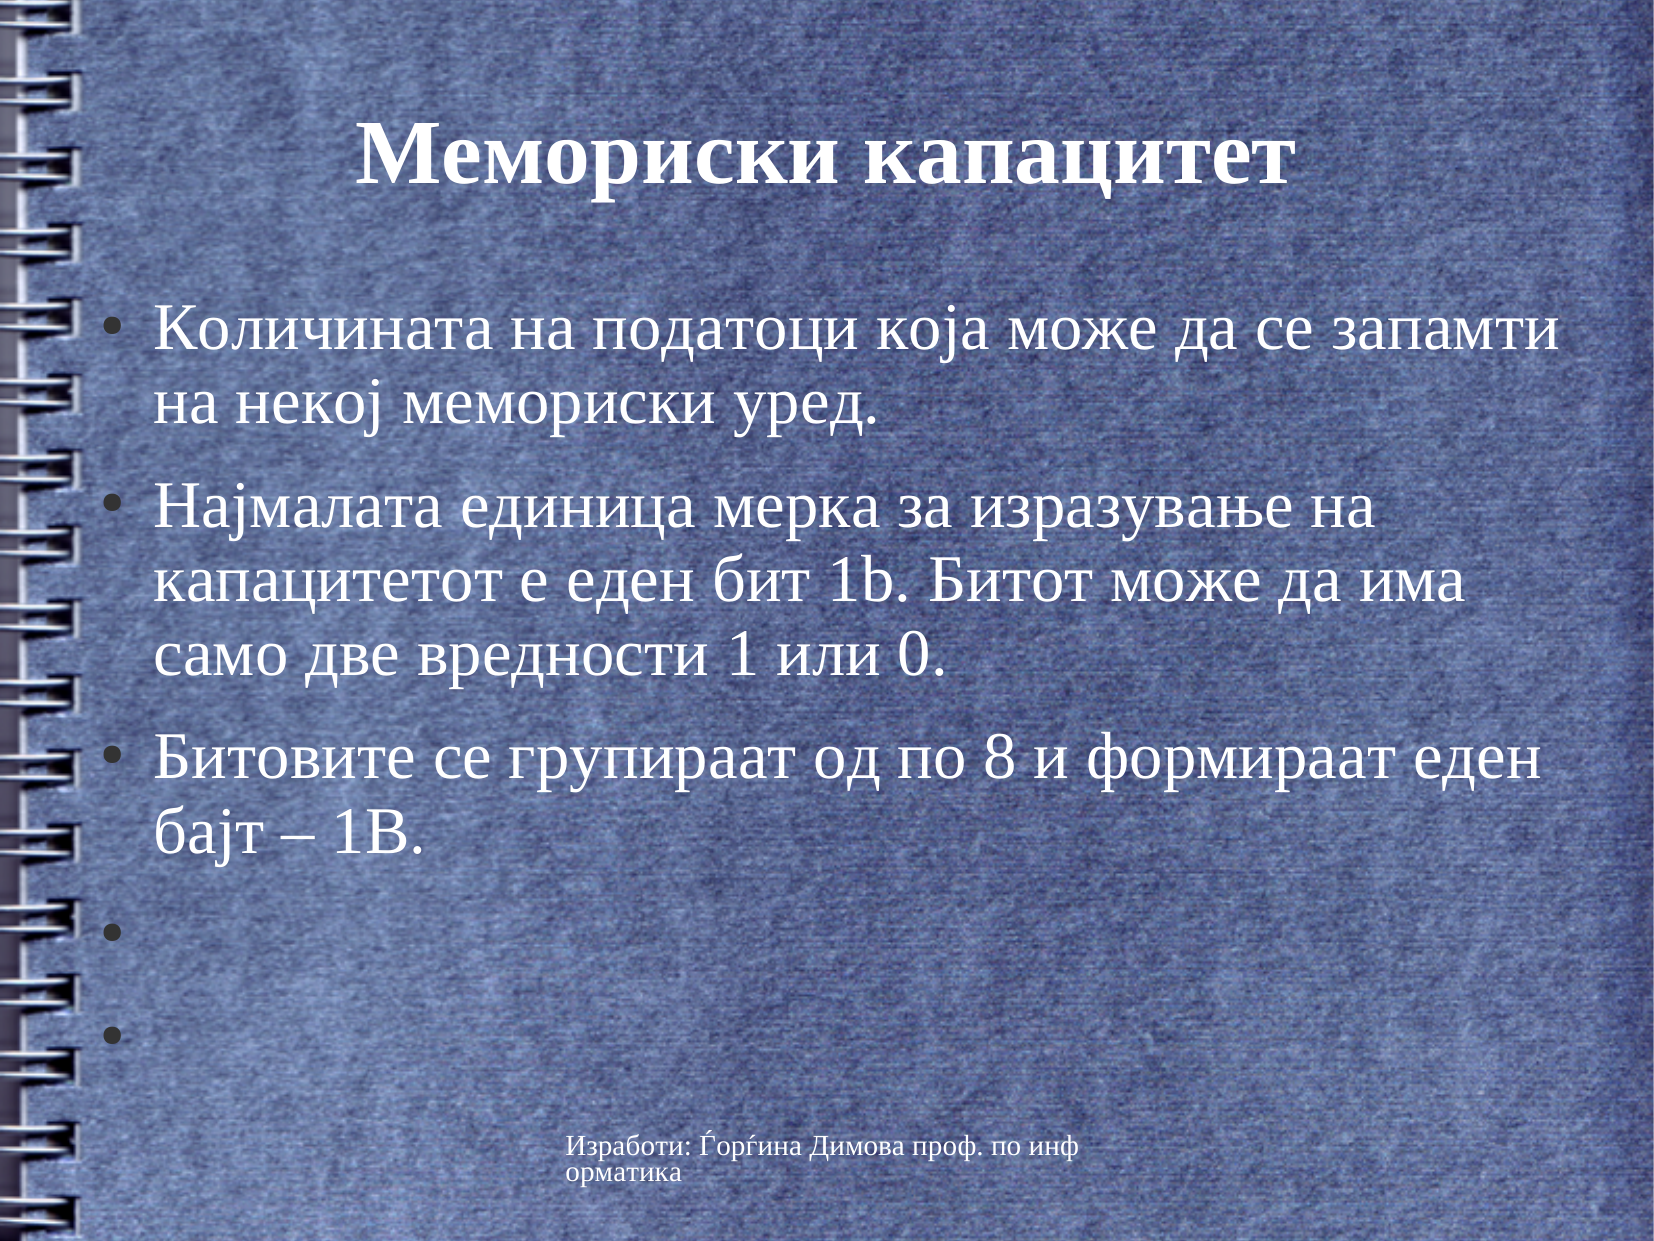

# Мемориски капацитет
Количината на податоци која може да се запамти на некој мемориски уред.
Најмалата единица мерка за изразување на капацитетот е еден бит 1b. Битот може да има само две вредности 1 или 0.
Битовите се групираат од по 8 и формираат еден бајт – 1B.
Изработи: Ѓорѓина Димова проф. по информатика